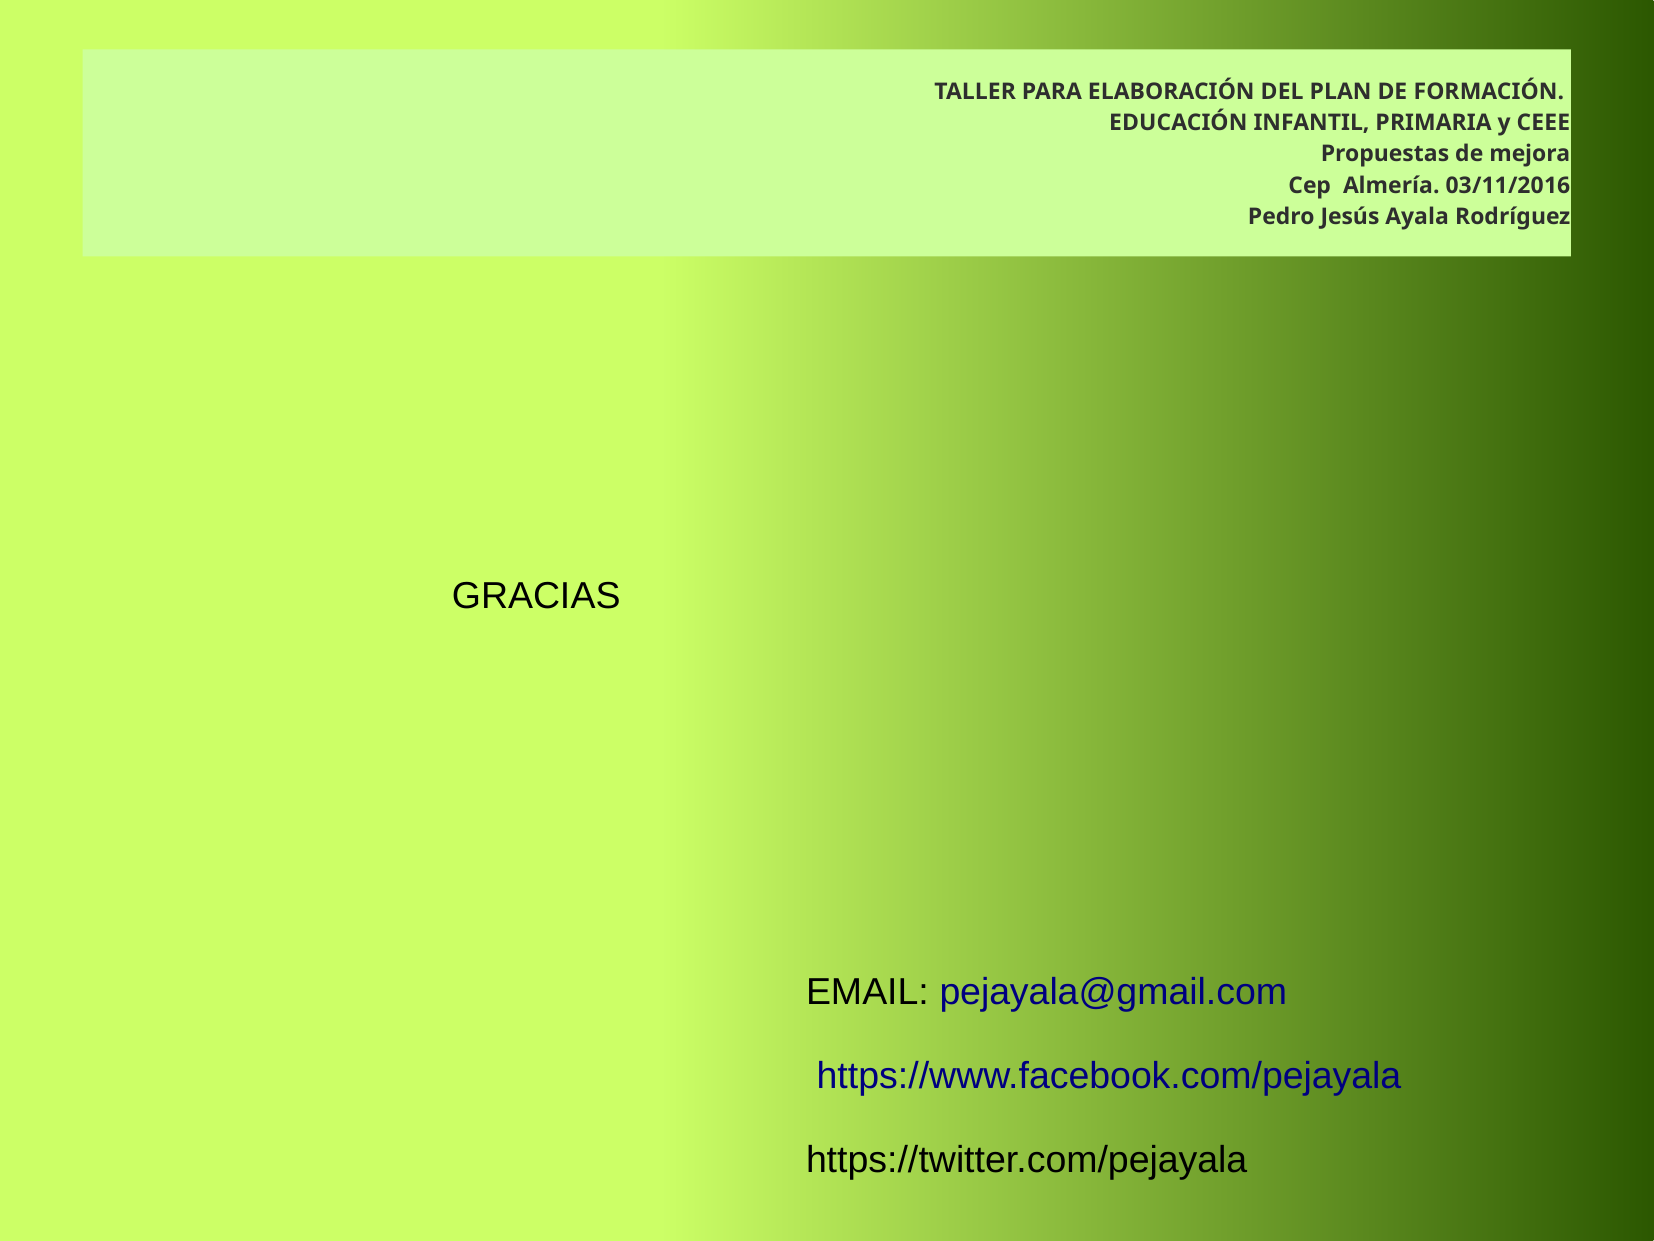

# TALLER PARA ELABORACIÓN DEL PLAN DE FORMACIÓN. EDUCACIÓN INFANTIL, PRIMARIA y CEEE Propuestas de mejora Cep Almería. 03/11/2016 Pedro Jesús Ayala Rodríguez
GRACIAS
EMAIL: pejayala@gmail.com
 https://www.facebook.com/pejayala
https://twitter.com/pejayala